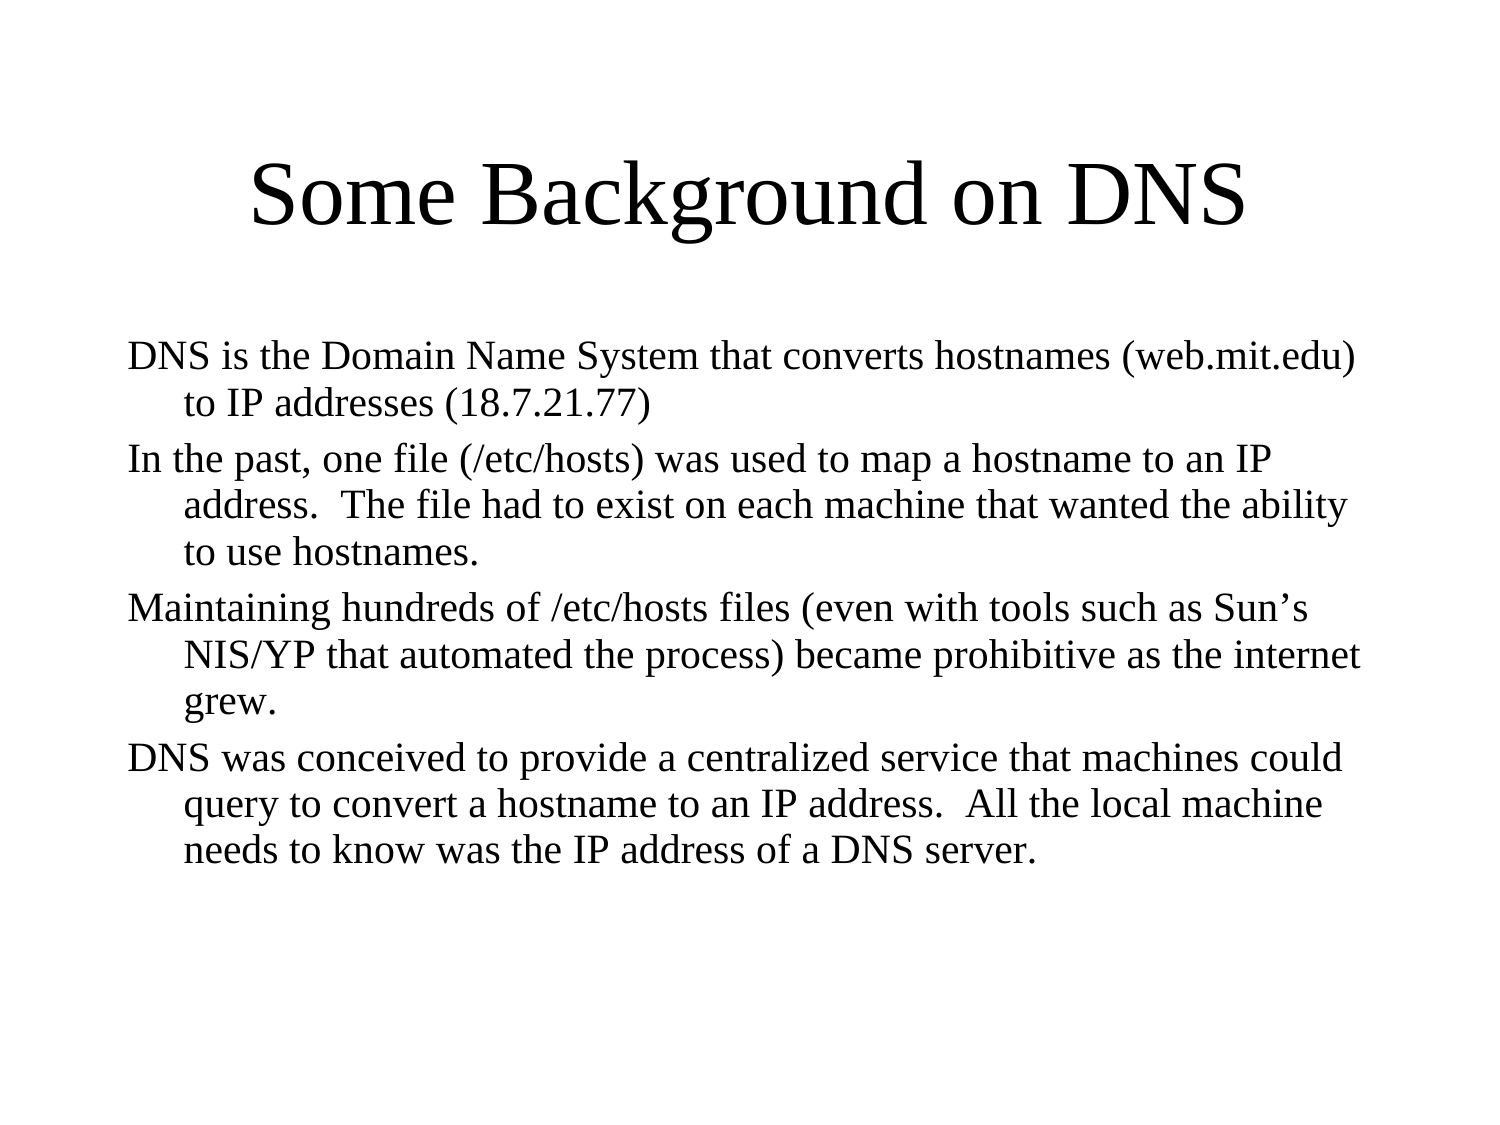

# Some Background on DNS
DNS is the Domain Name System that converts hostnames (web.mit.edu) to IP addresses (18.7.21.77)
In the past, one file (/etc/hosts) was used to map a hostname to an IP address. The file had to exist on each machine that wanted the ability to use hostnames.
Maintaining hundreds of /etc/hosts files (even with tools such as Sun’s NIS/YP that automated the process) became prohibitive as the internet grew.
DNS was conceived to provide a centralized service that machines could query to convert a hostname to an IP address. All the local machine needs to know was the IP address of a DNS server.